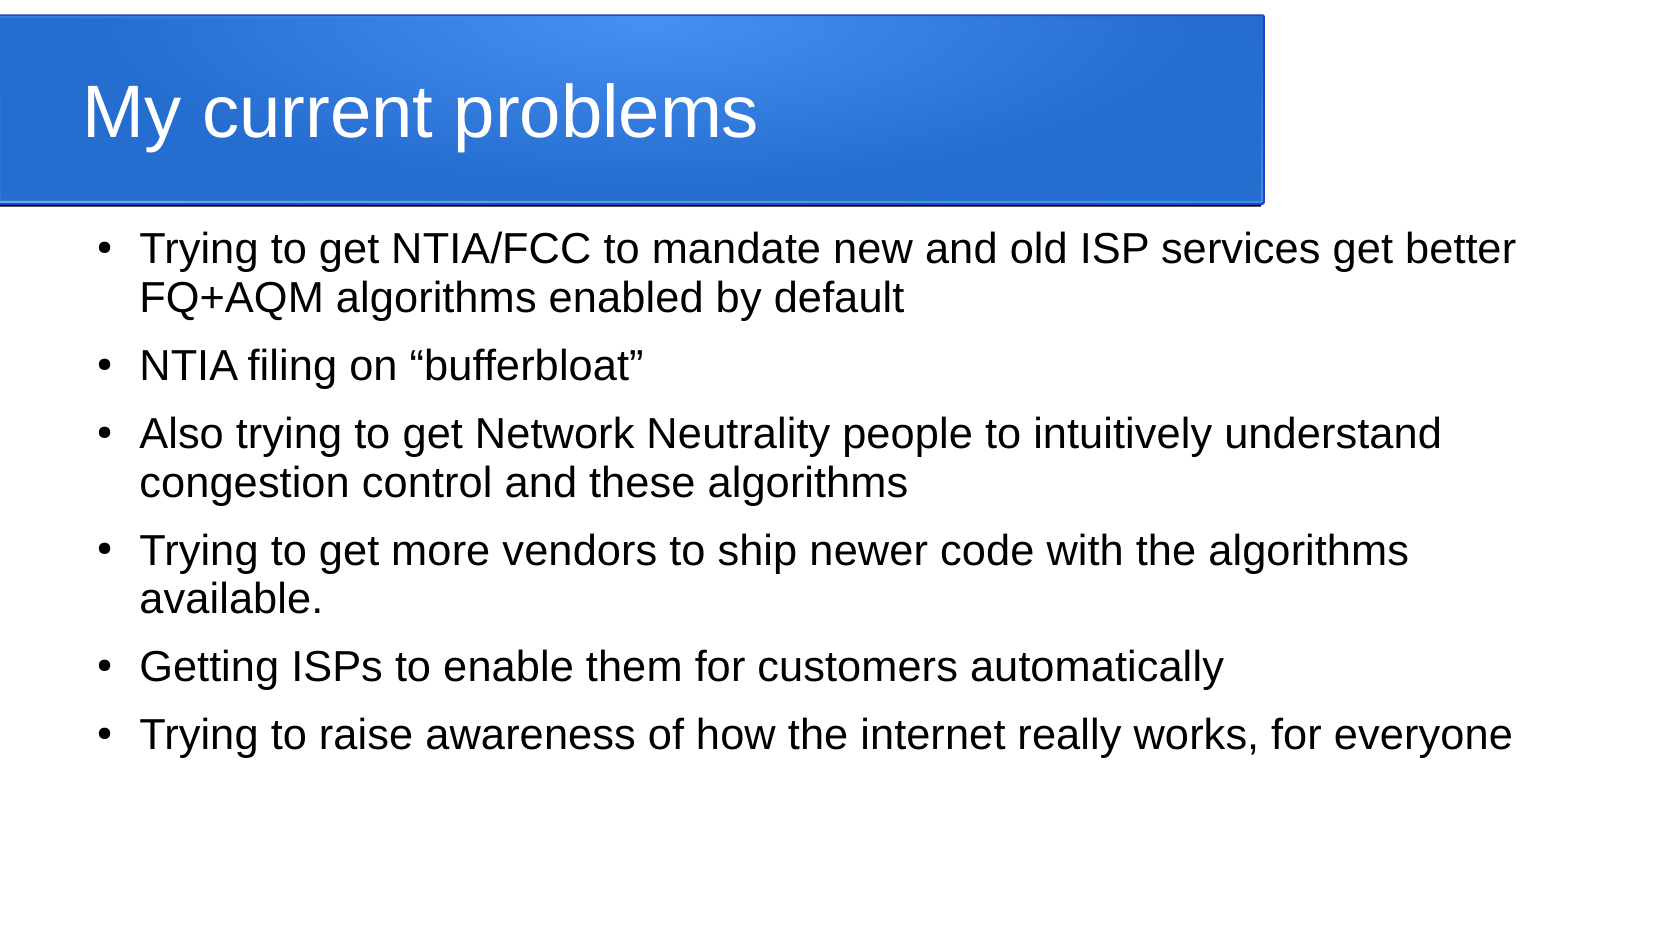

# My current problems
Trying to get NTIA/FCC to mandate new and old ISP services get better FQ+AQM algorithms enabled by default
NTIA filing on “bufferbloat”
Also trying to get Network Neutrality people to intuitively understand congestion control and these algorithms
Trying to get more vendors to ship newer code with the algorithms available.
Getting ISPs to enable them for customers automatically
Trying to raise awareness of how the internet really works, for everyone